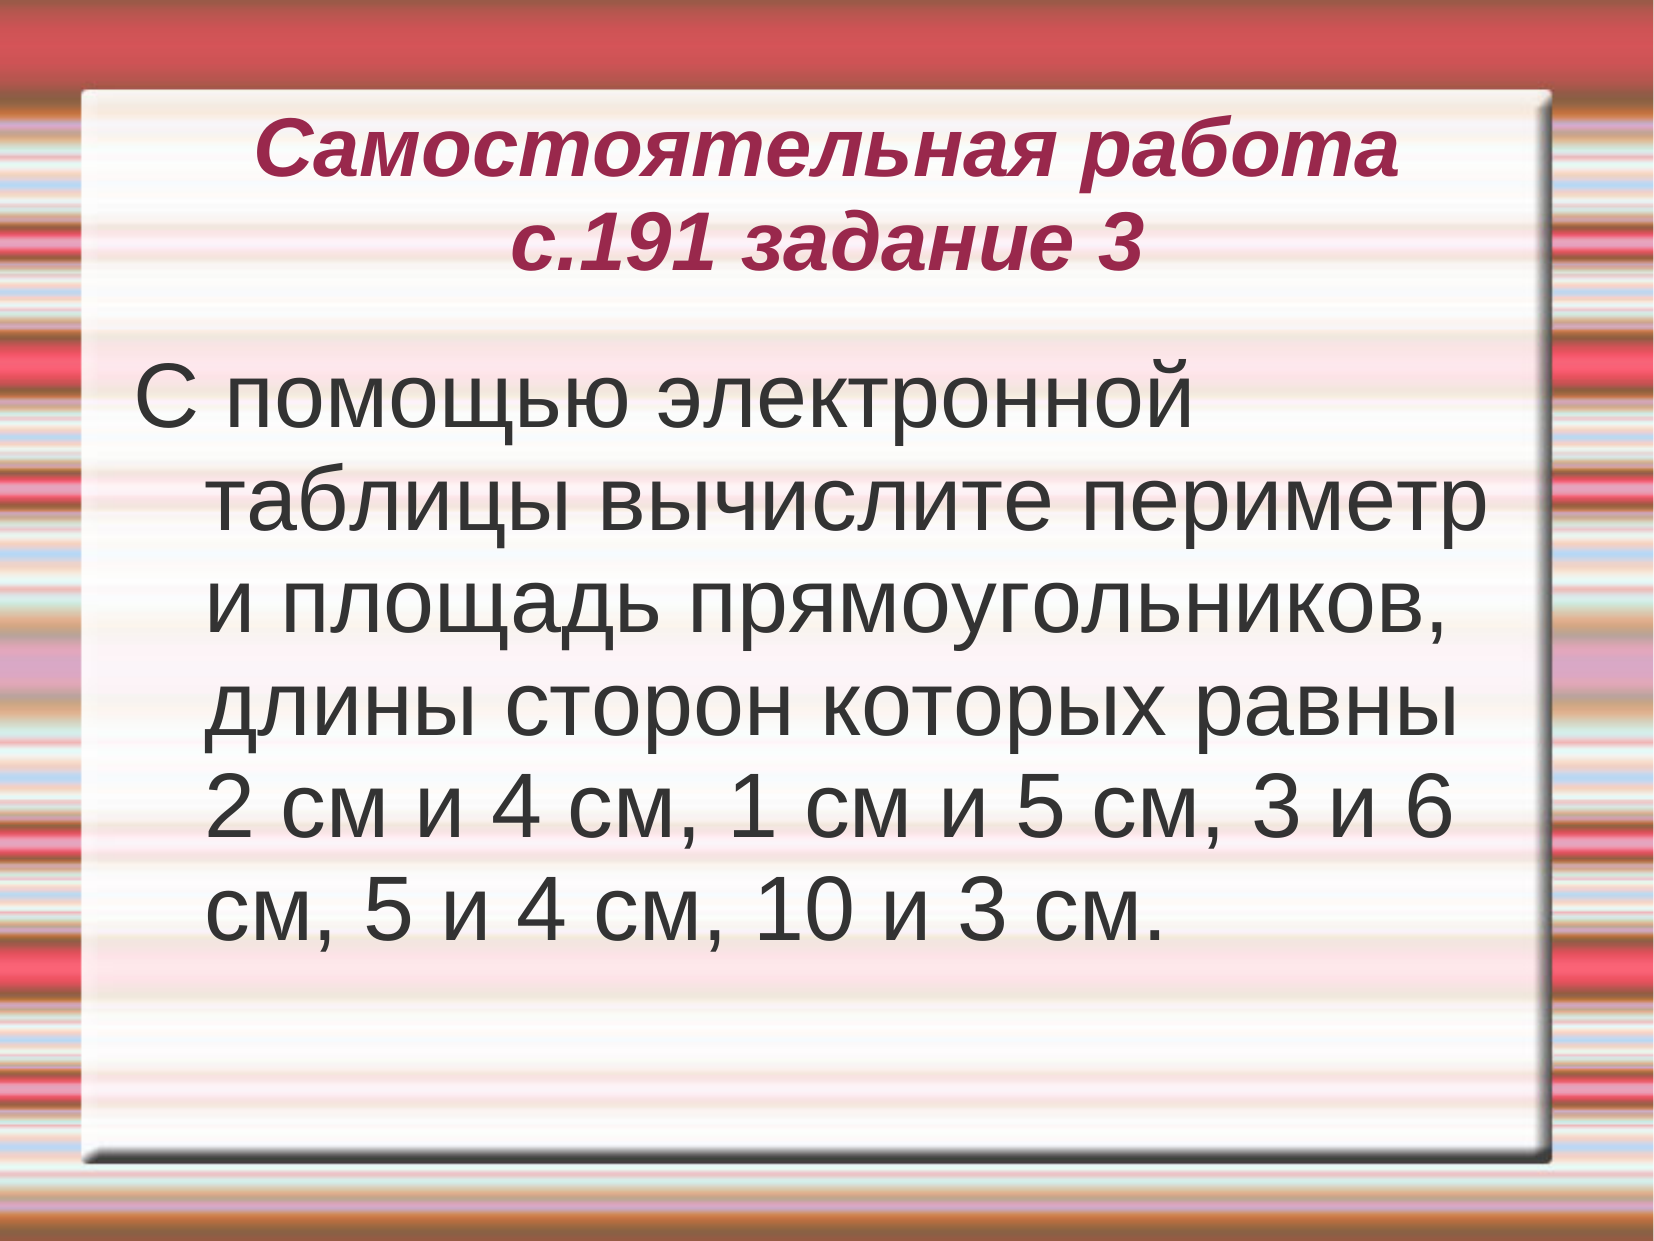

# Самостоятельная работа с.191 задание 3
С помощью электронной таблицы вычислите периметр и площадь прямоугольников, длины сторон которых равны 2 см и 4 см, 1 см и 5 см, 3 и 6 см, 5 и 4 см, 10 и 3 см.